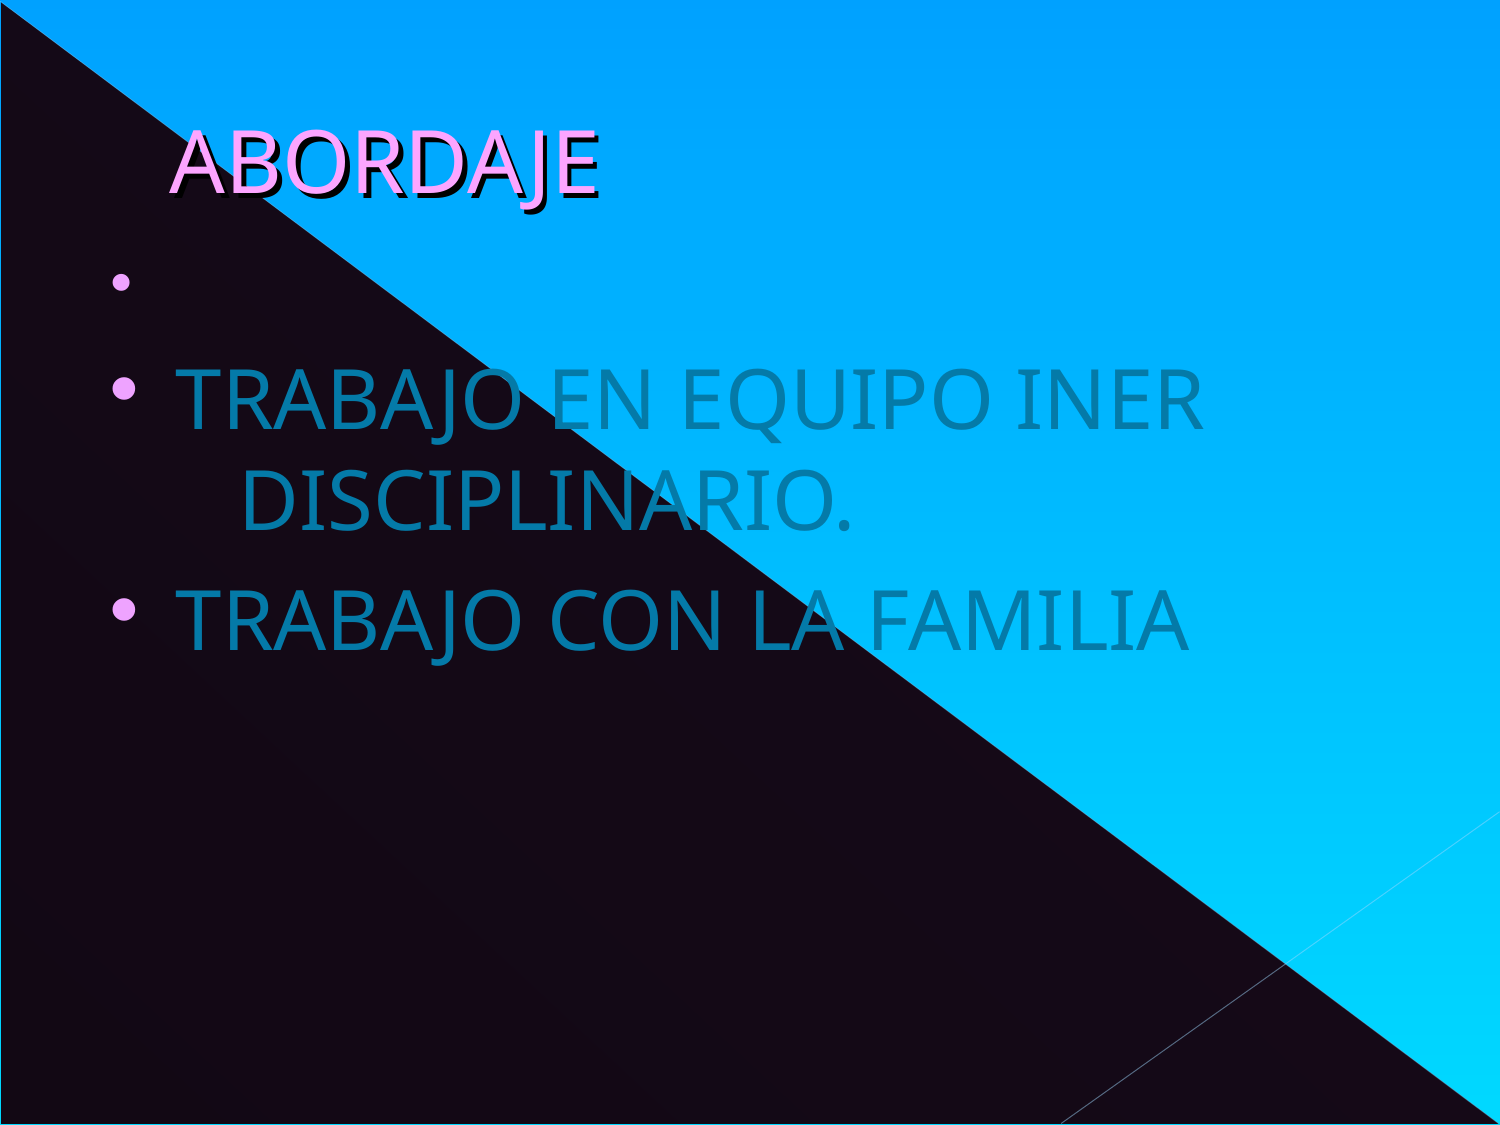

# ABORDAJE
TRABAJO EN EQUIPO INER DISCIPLINARIO.
TRABAJO CON LA FAMILIA